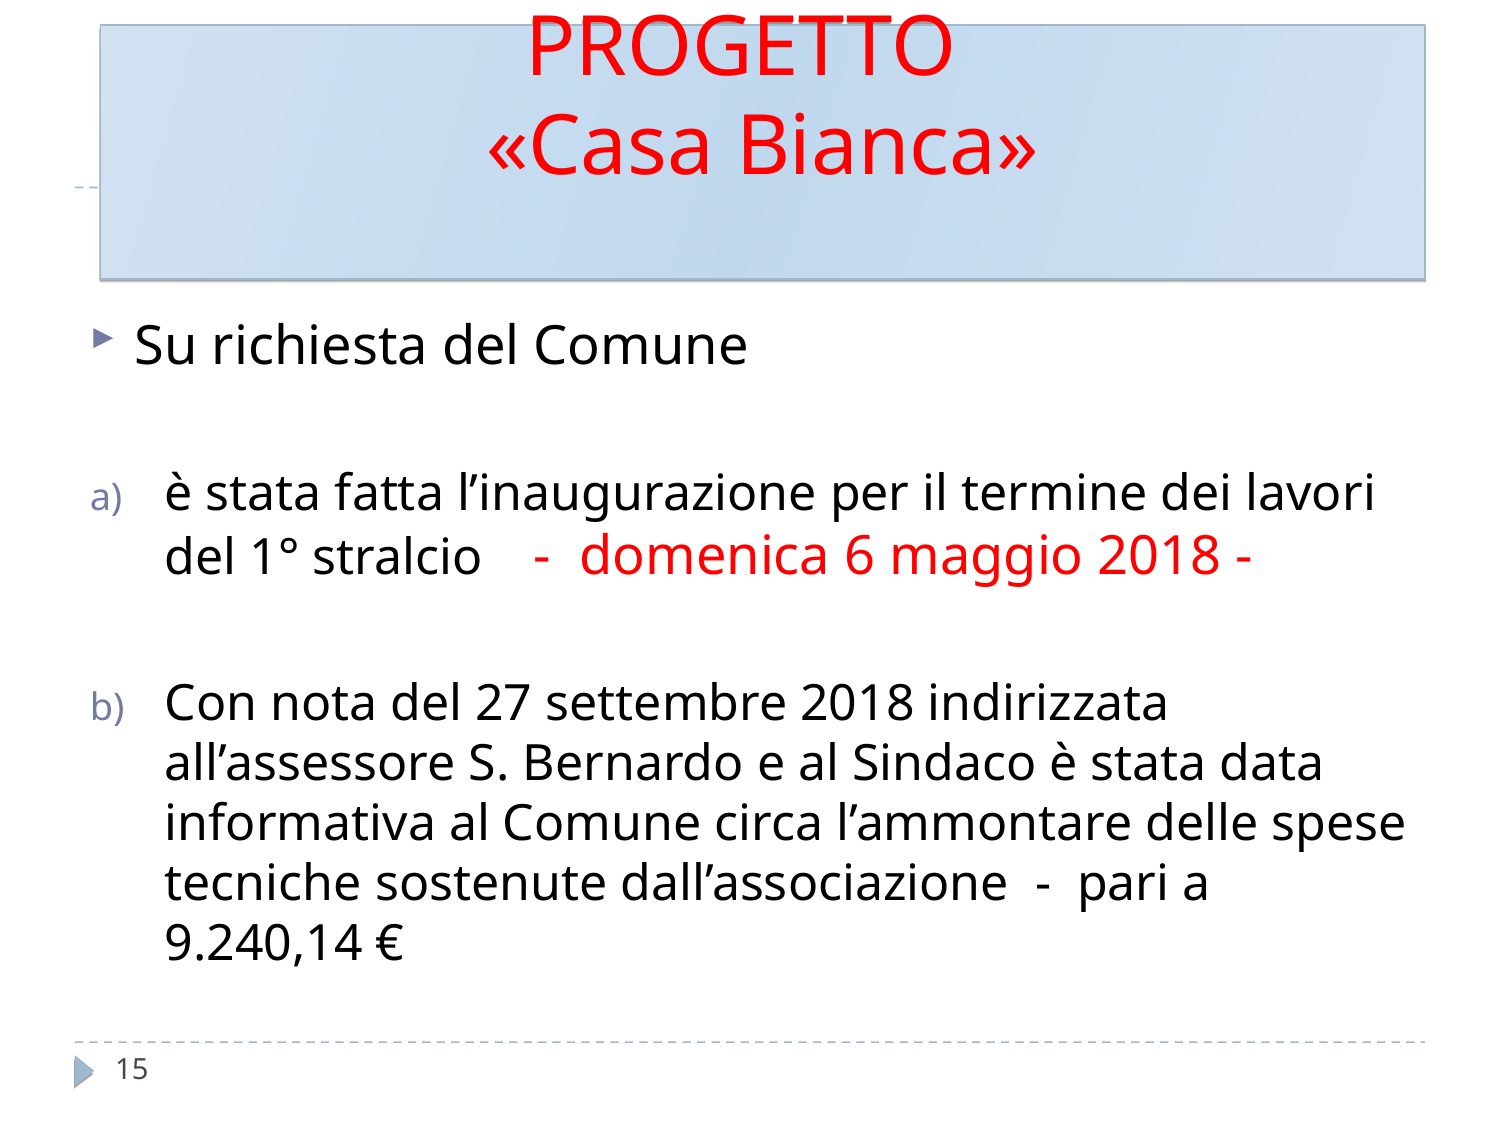

# PROGETTO «Casa Bianca»
Su richiesta del Comune
è stata fatta l’inaugurazione per il termine dei lavori del 1° stralcio 	- domenica 6 maggio 2018 -
Con nota del 27 settembre 2018 indirizzata all’assessore S. Bernardo e al Sindaco è stata data informativa al Comune circa l’ammontare delle spese tecniche sostenute dall’associazione - pari a 9.240,14 €